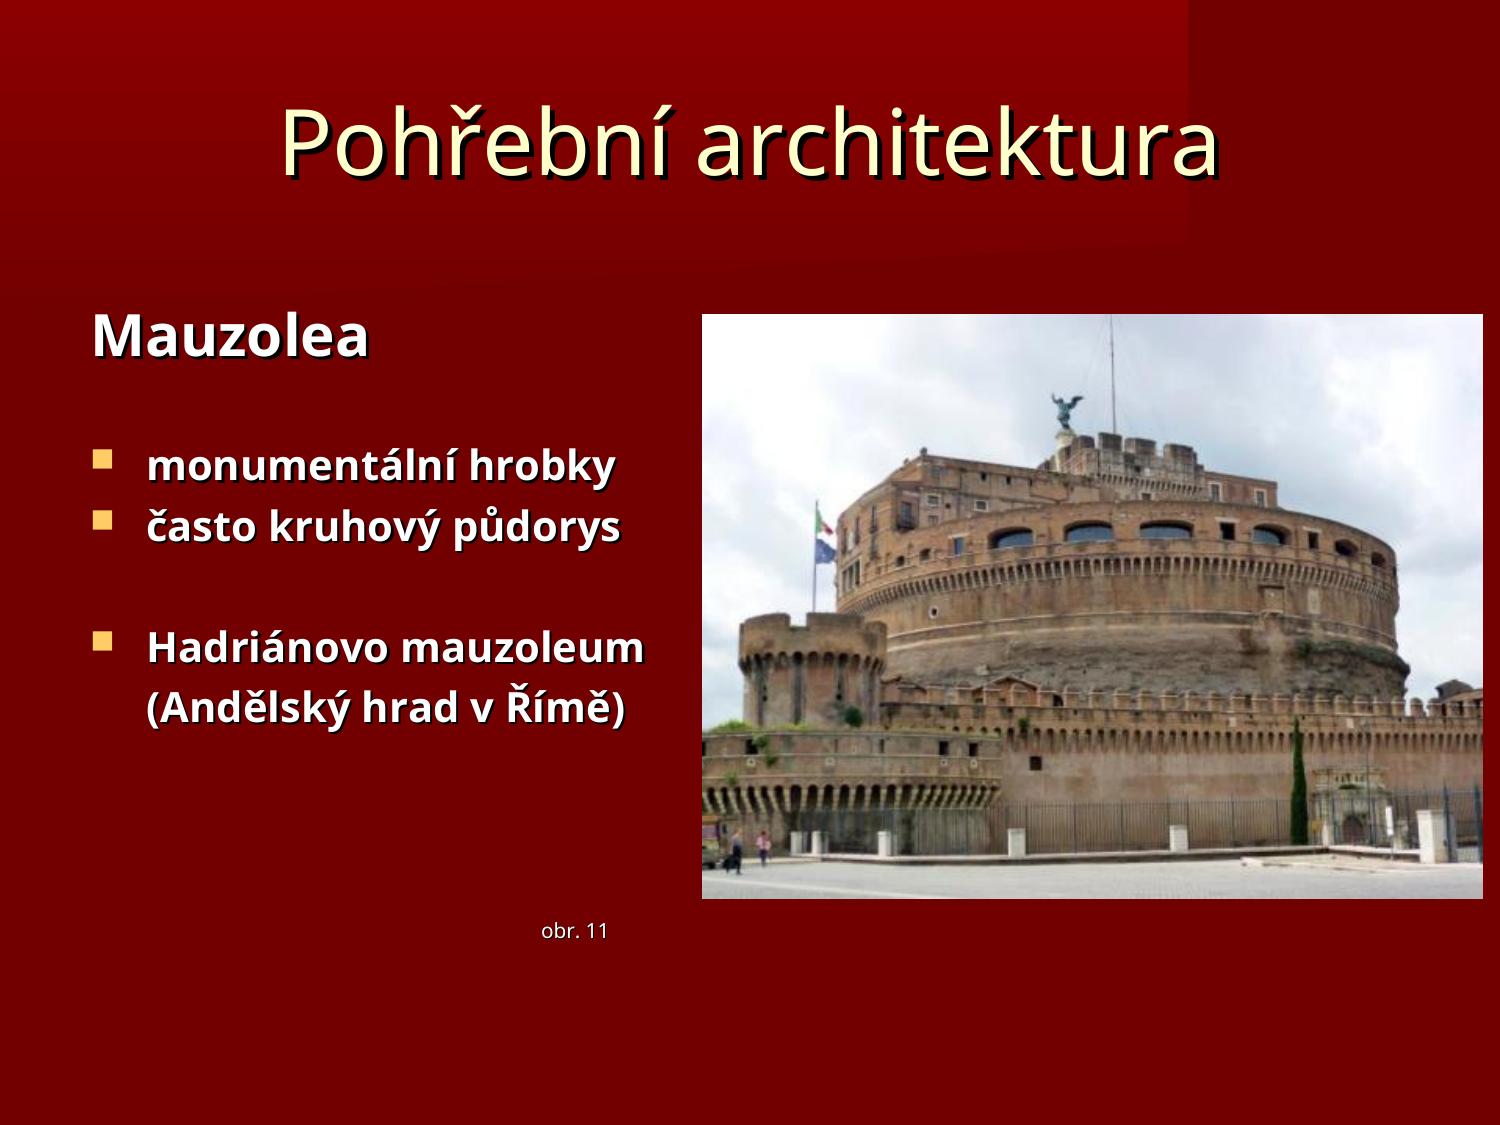

# Pohřební architektura
Mauzolea
monumentální hrobky
často kruhový půdorys
Hadriánovo mauzoleum
	(Andělský hrad v Římě)
 obr. 11